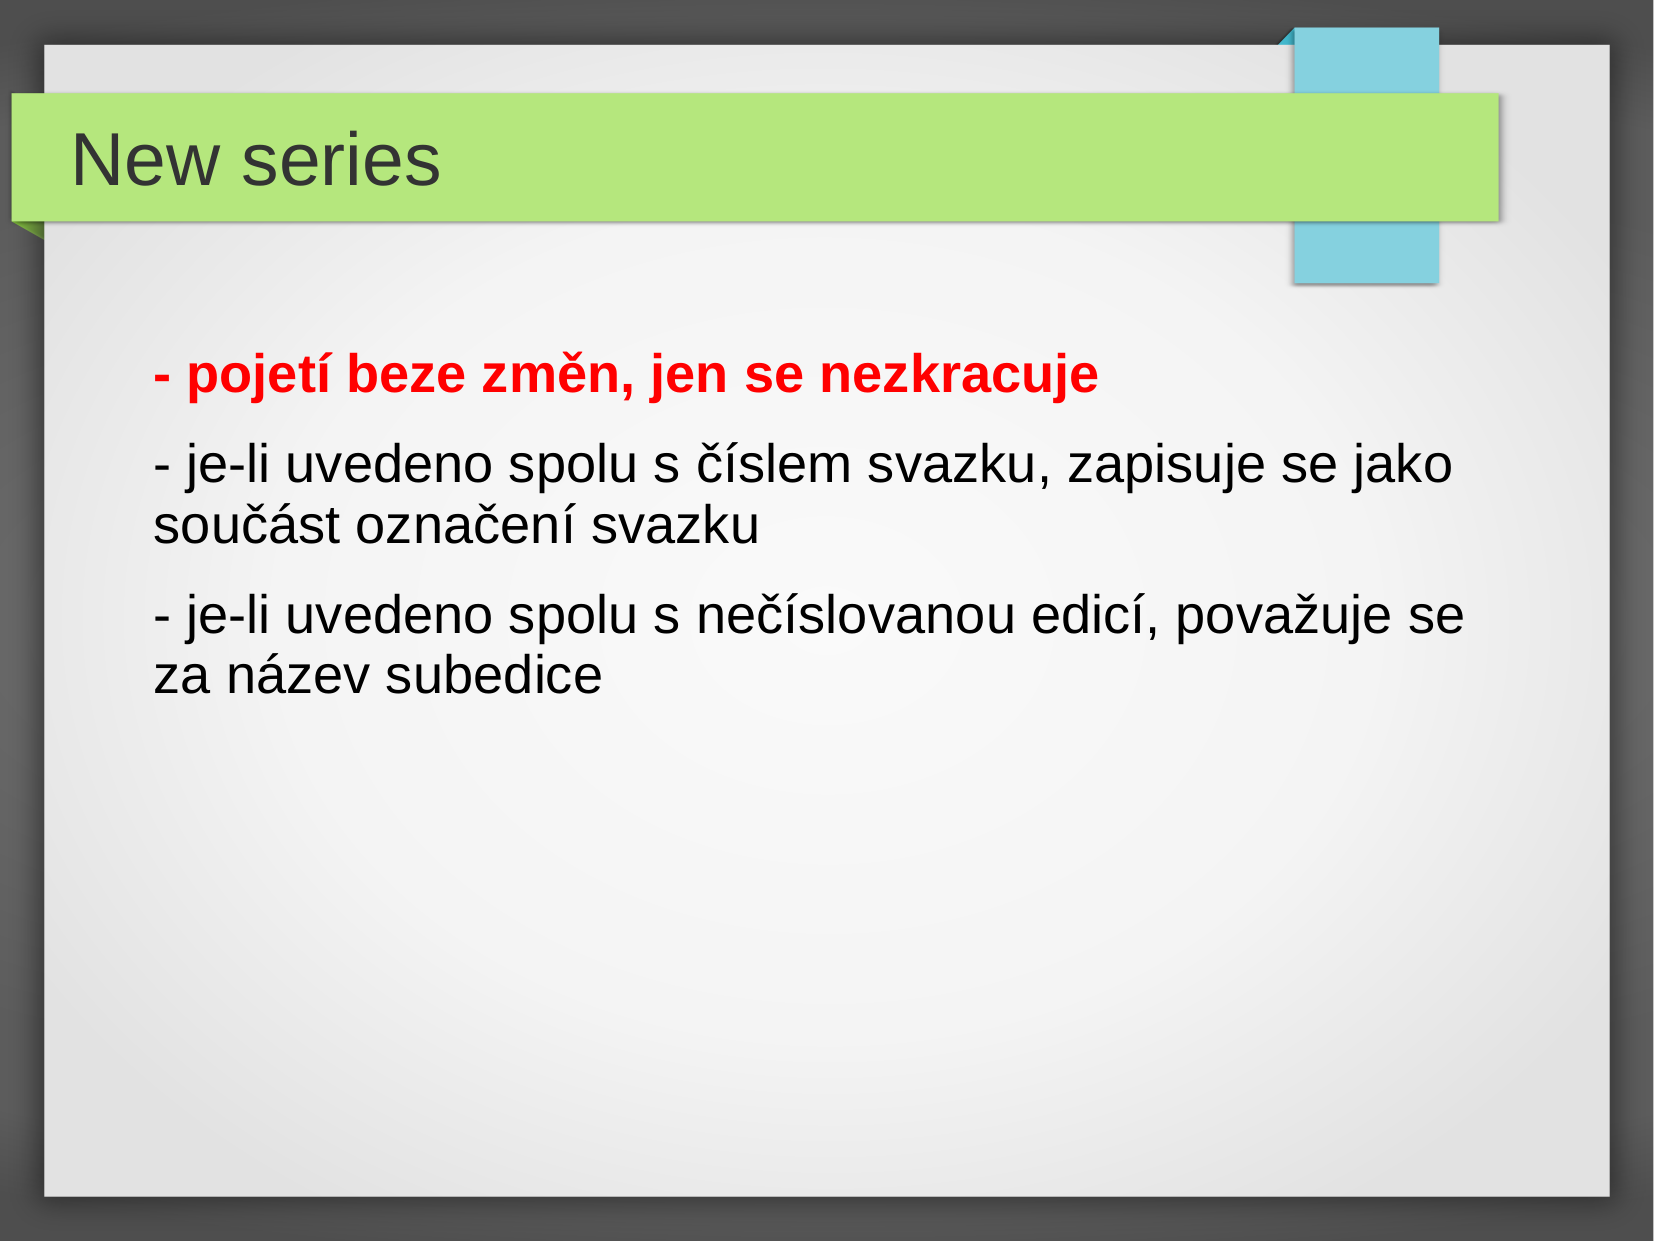

# New series
- pojetí beze změn, jen se nezkracuje
- je-li uvedeno spolu s číslem svazku, zapisuje se jako součást označení svazku
- je-li uvedeno spolu s nečíslovanou edicí, považuje se za název subedice